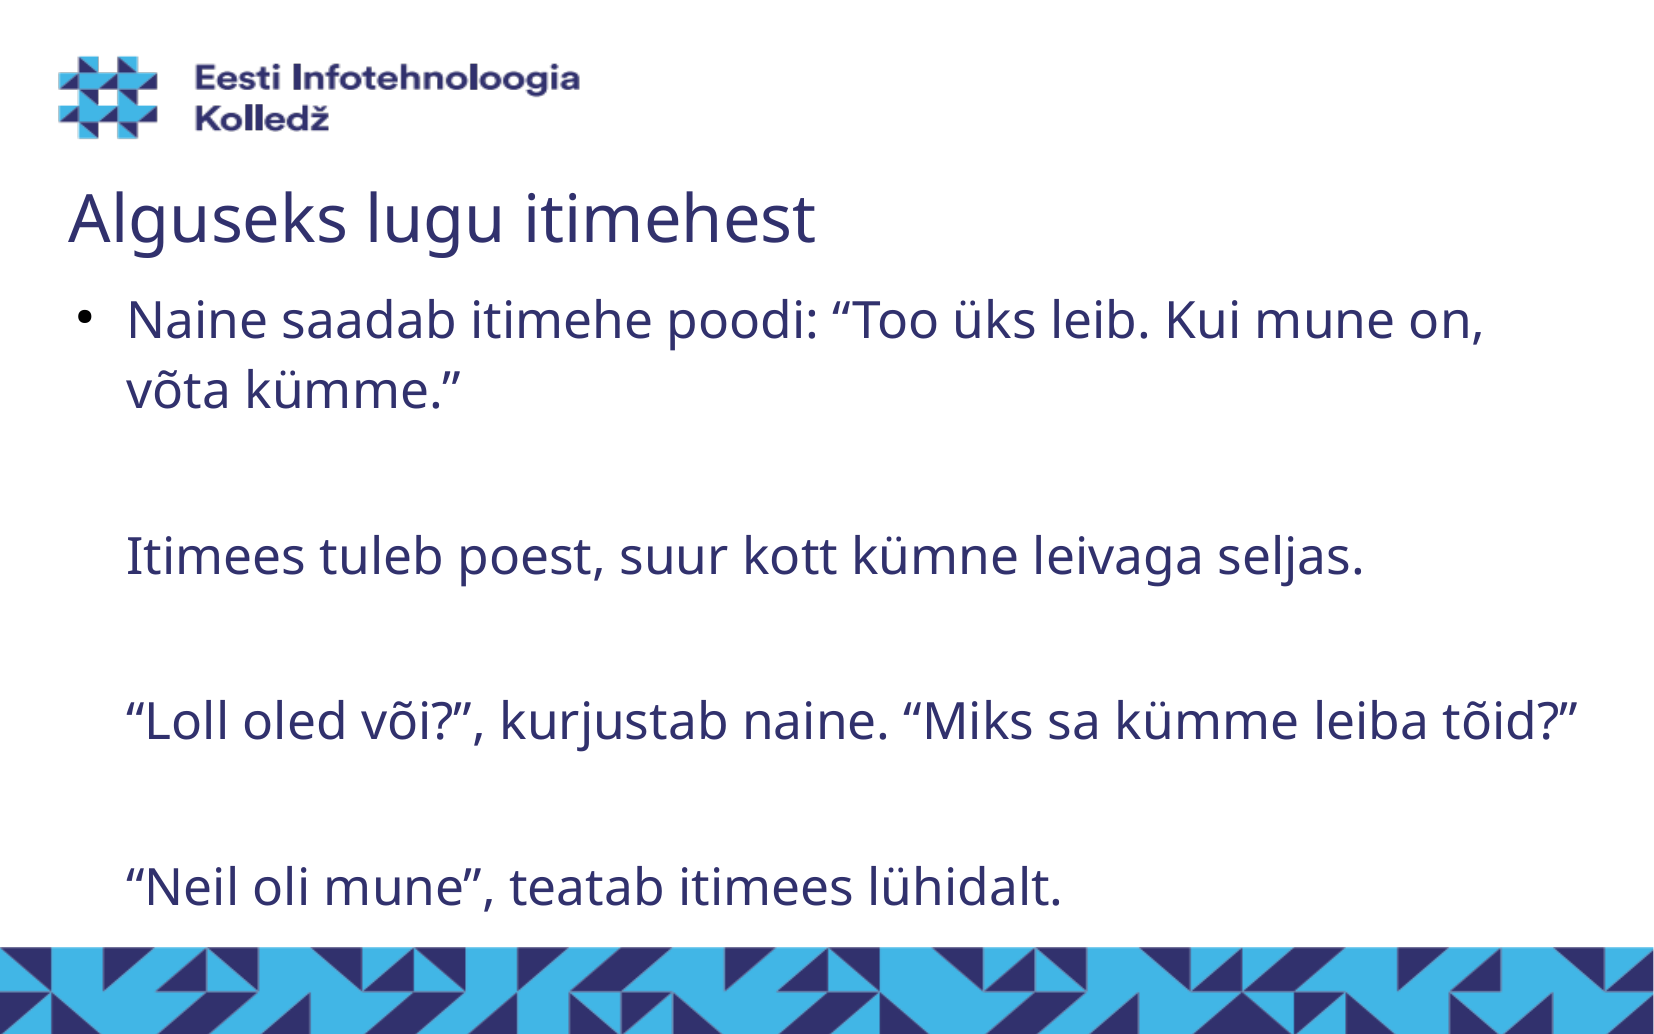

# Alguseks lugu itimehest
Naine saadab itimehe poodi: “Too üks leib. Kui mune on, võta kümme.”
Itimees tuleb poest, suur kott kümne leivaga seljas.
“Loll oled või?”, kurjustab naine. “Miks sa kümme leiba tõid?”
“Neil oli mune”, teatab itimees lühidalt.